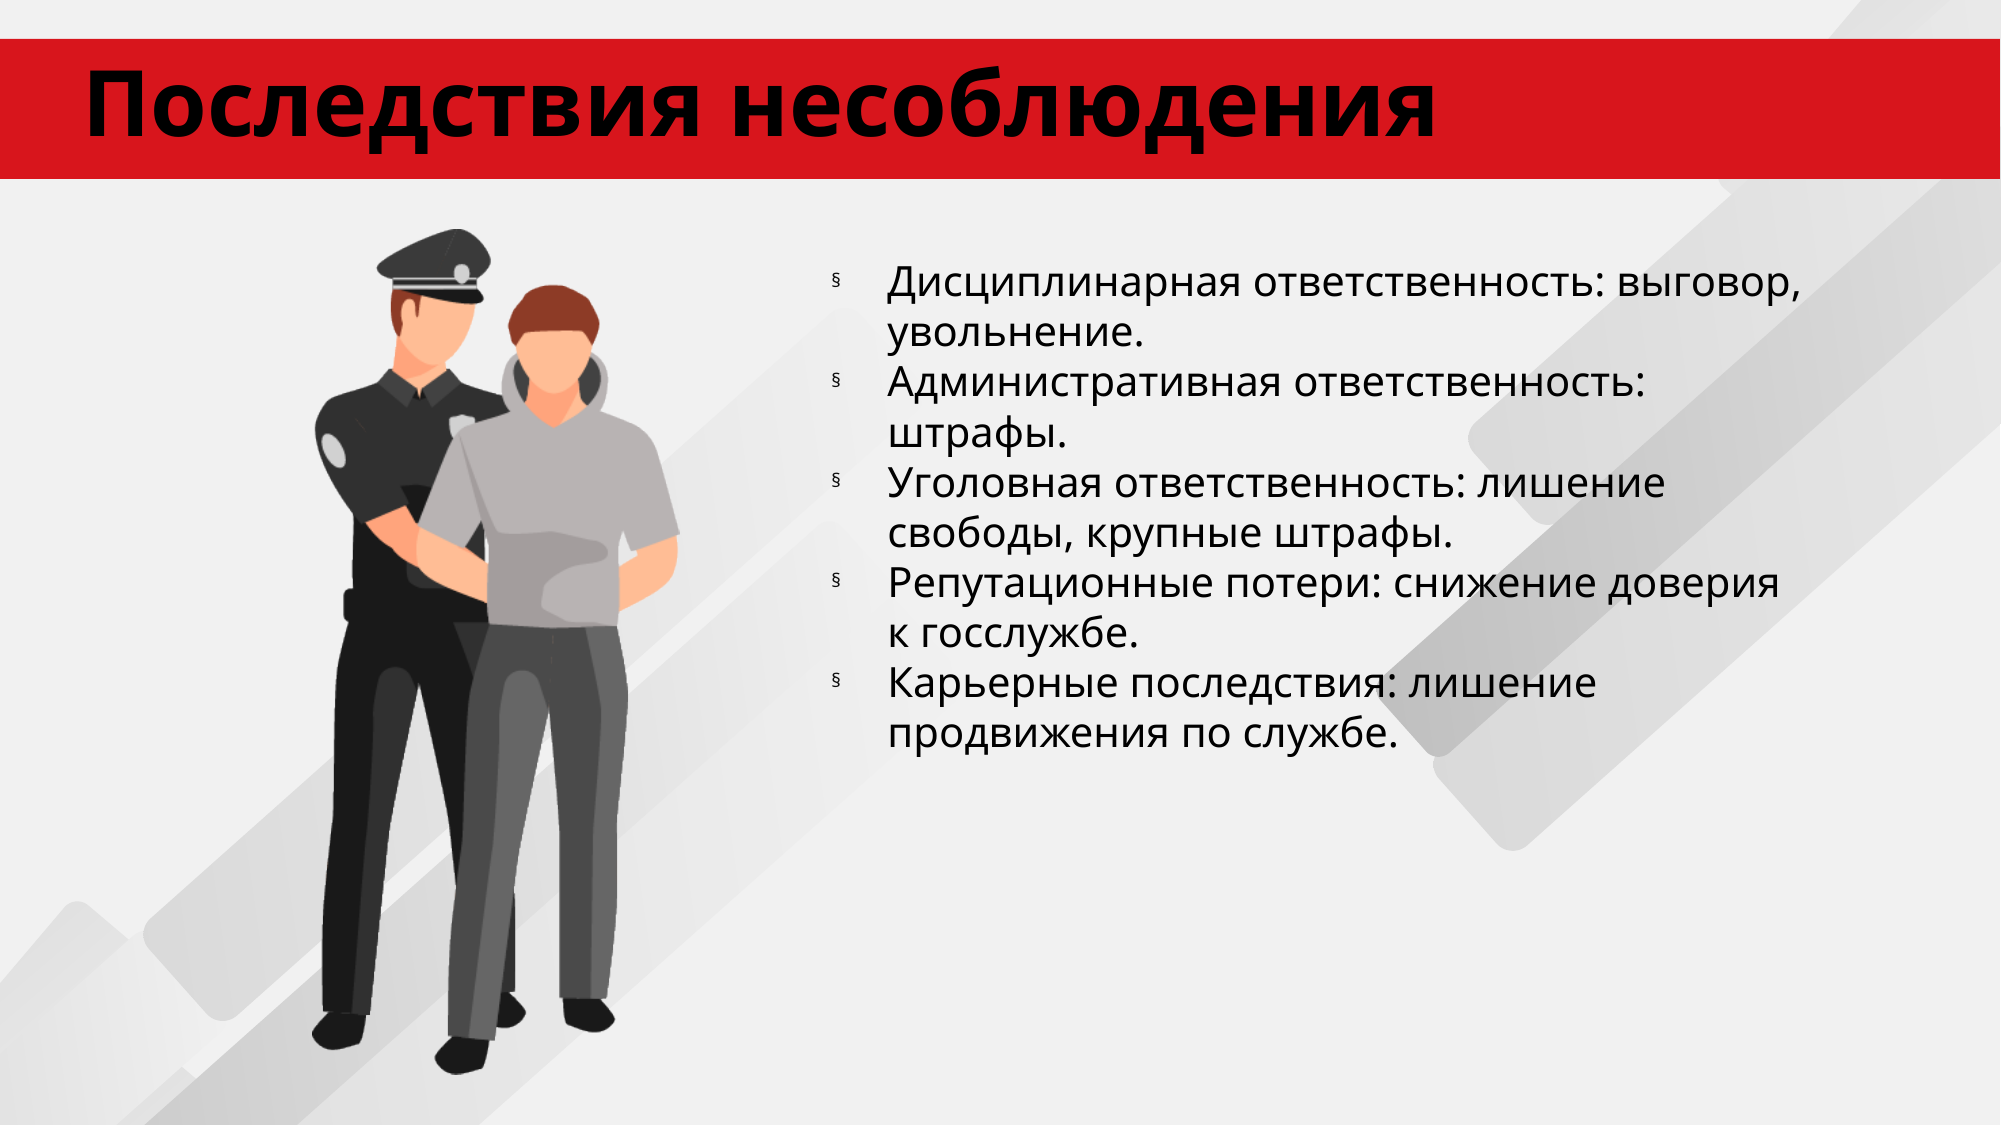

Последствия несоблюдения
Дисциплинарная ответственность: выговор, увольнение.
Административная ответственность: штрафы.
Уголовная ответственность: лишение свободы, крупные штрафы.
Репутационные потери: снижение доверия к госслужбе.
Карьерные последствия: лишение продвижения по службе.